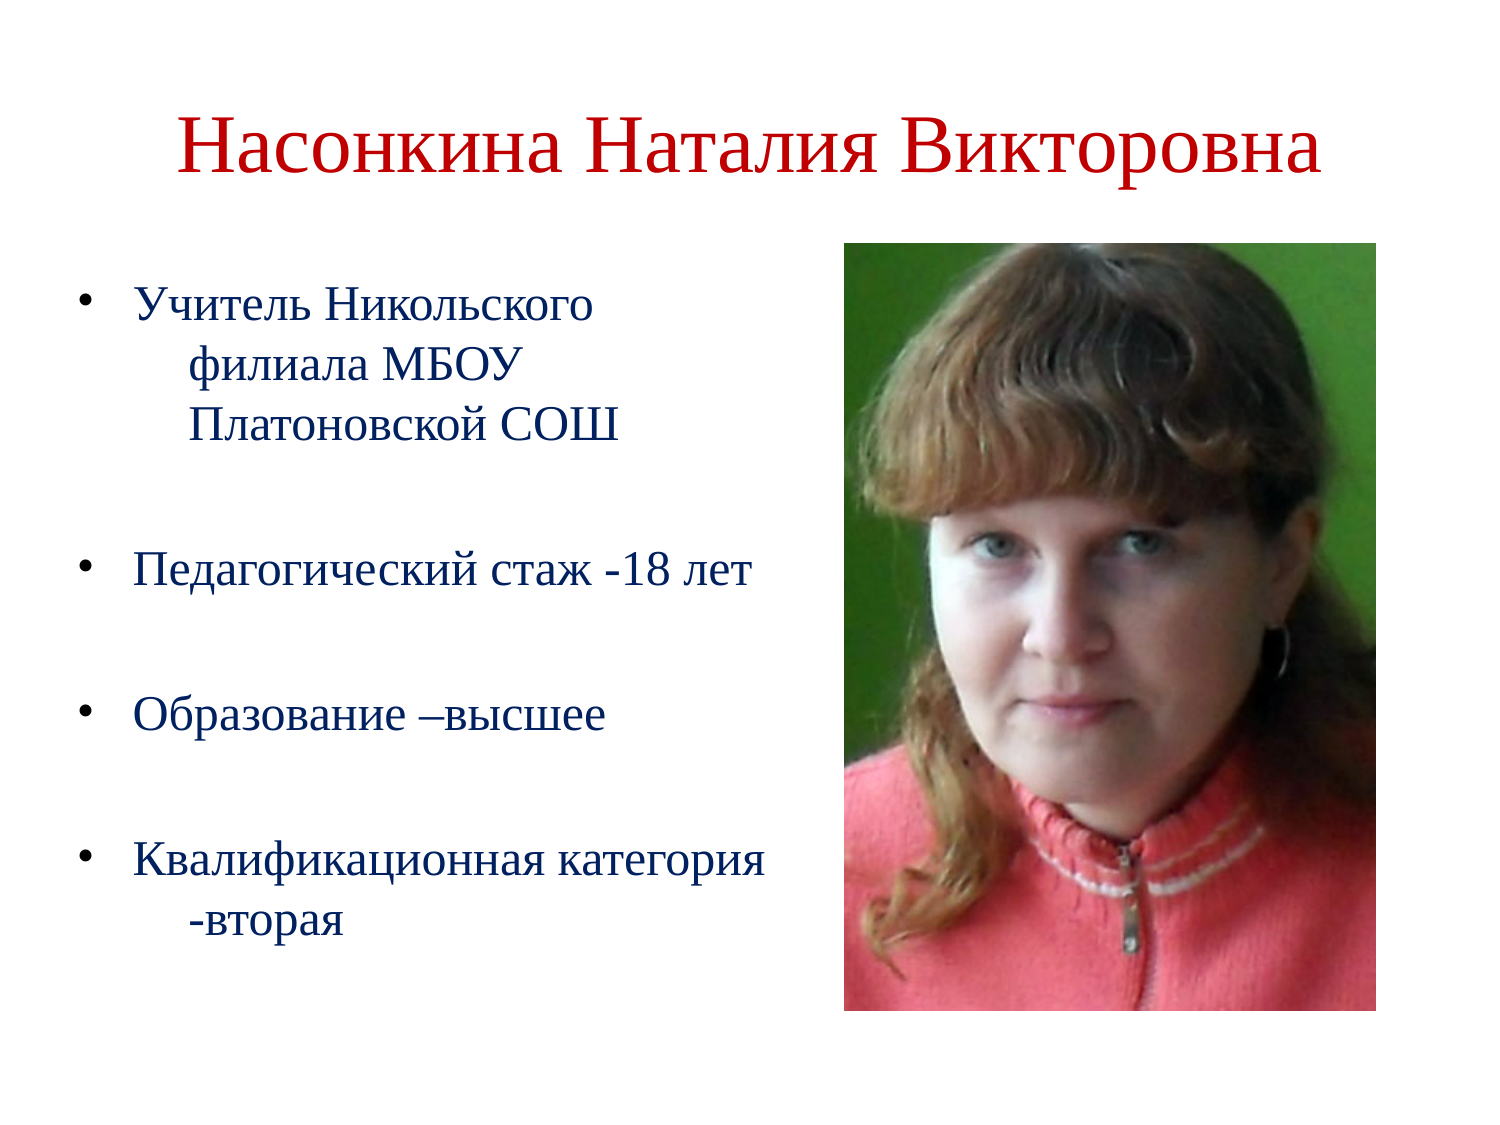

# Насонкина Наталия Викторовна
Учитель Никольского филиала МБОУ Платоновской СОШ
Педагогический стаж -18 лет
Образование –высшее
Квалификационная категория -вторая